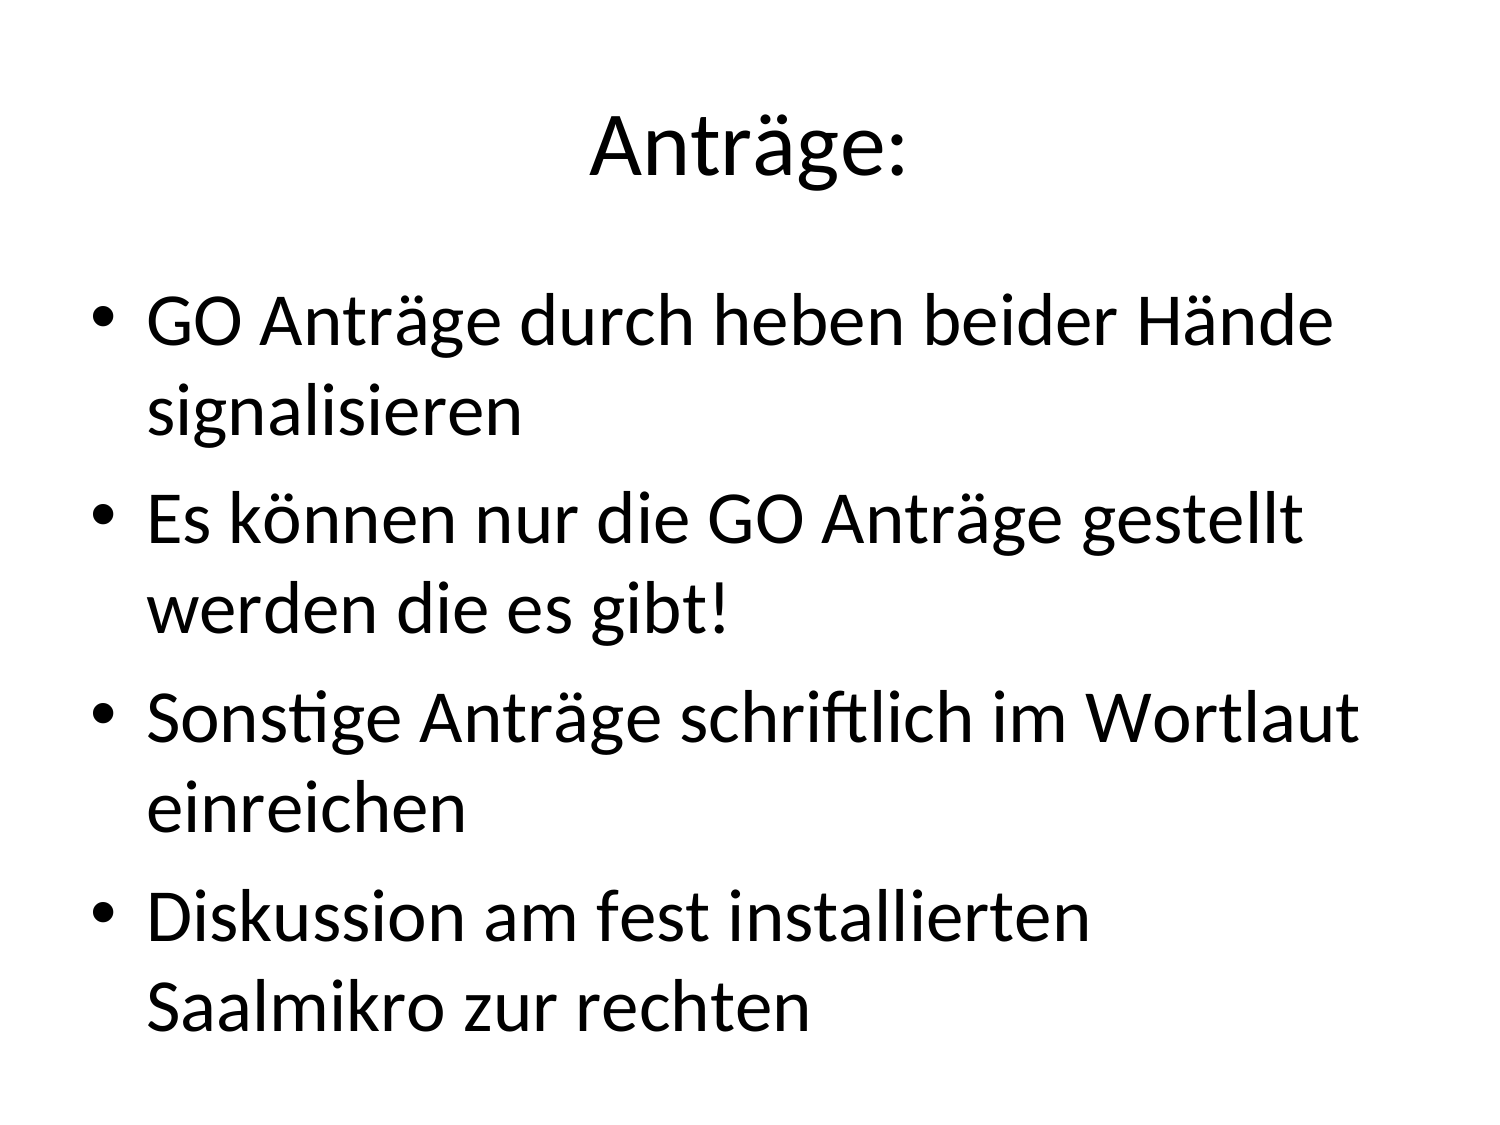

Anträge:
GO Anträge durch heben beider Hände signalisieren
Es können nur die GO Anträge gestellt werden die es gibt!
Sonstige Anträge schriftlich im Wortlaut einreichen
Diskussion am fest installierten Saalmikro zur rechten